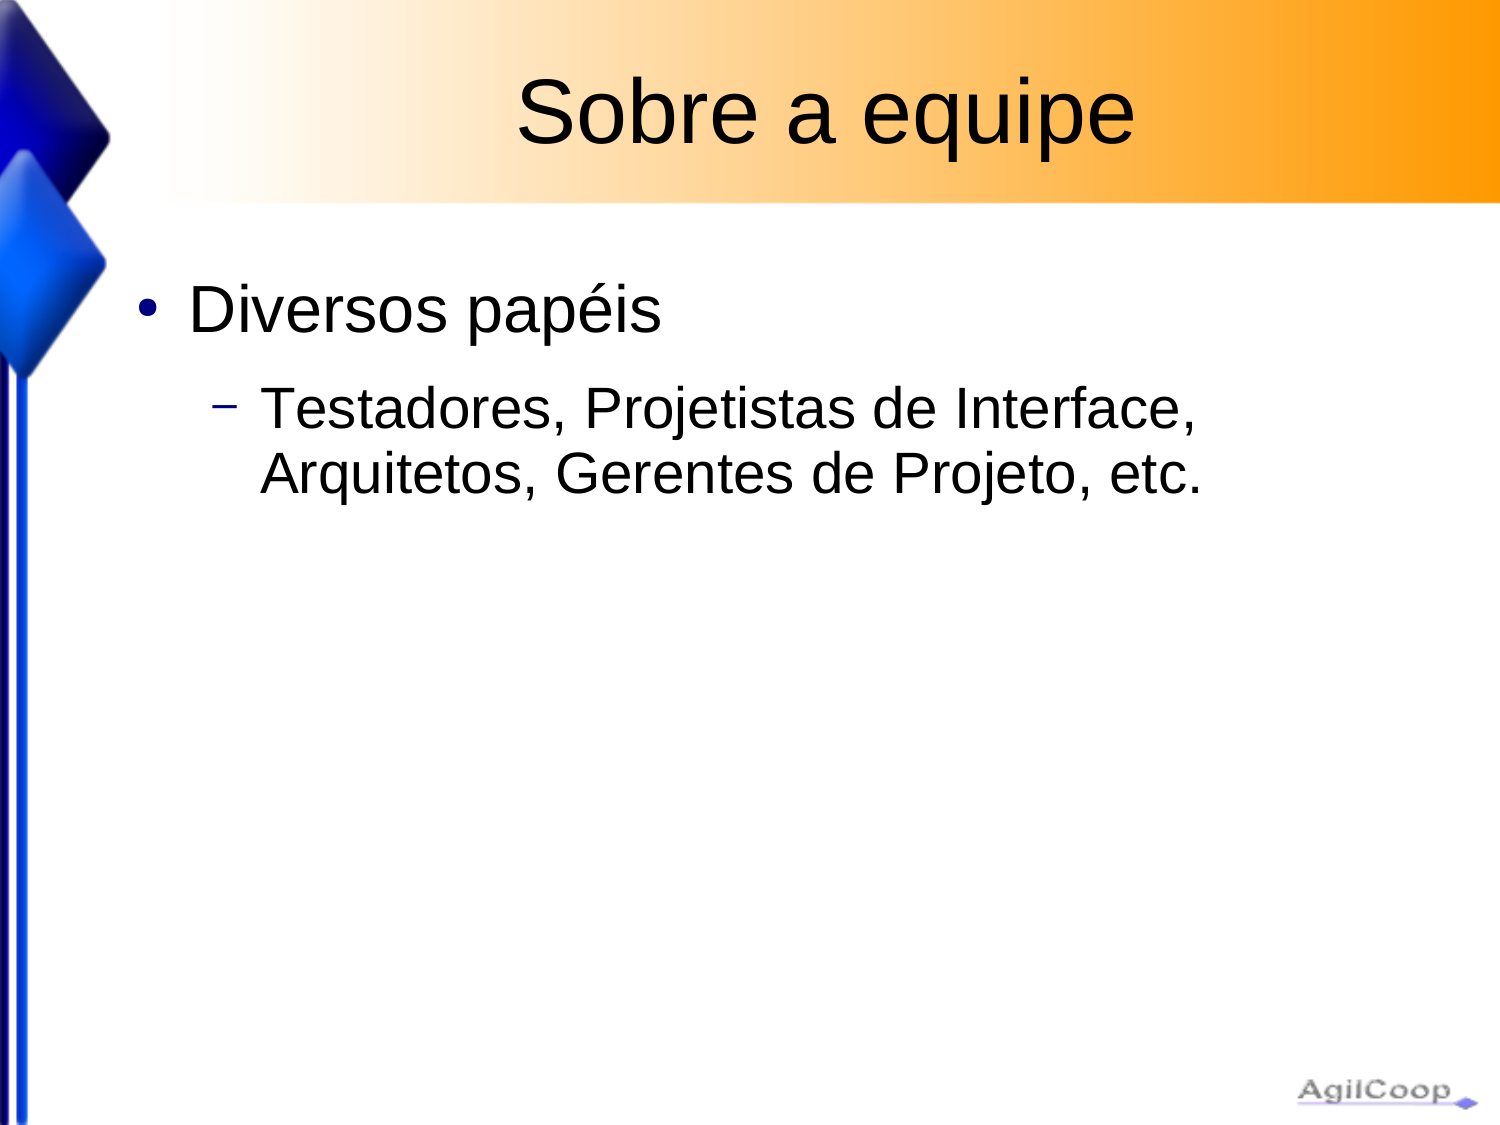

# Sobre a equipe
Diversos papéis
Testadores, Projetistas de Interface, Arquitetos, Gerentes de Projeto, etc.
Copyleft AgilCoop 2007
56